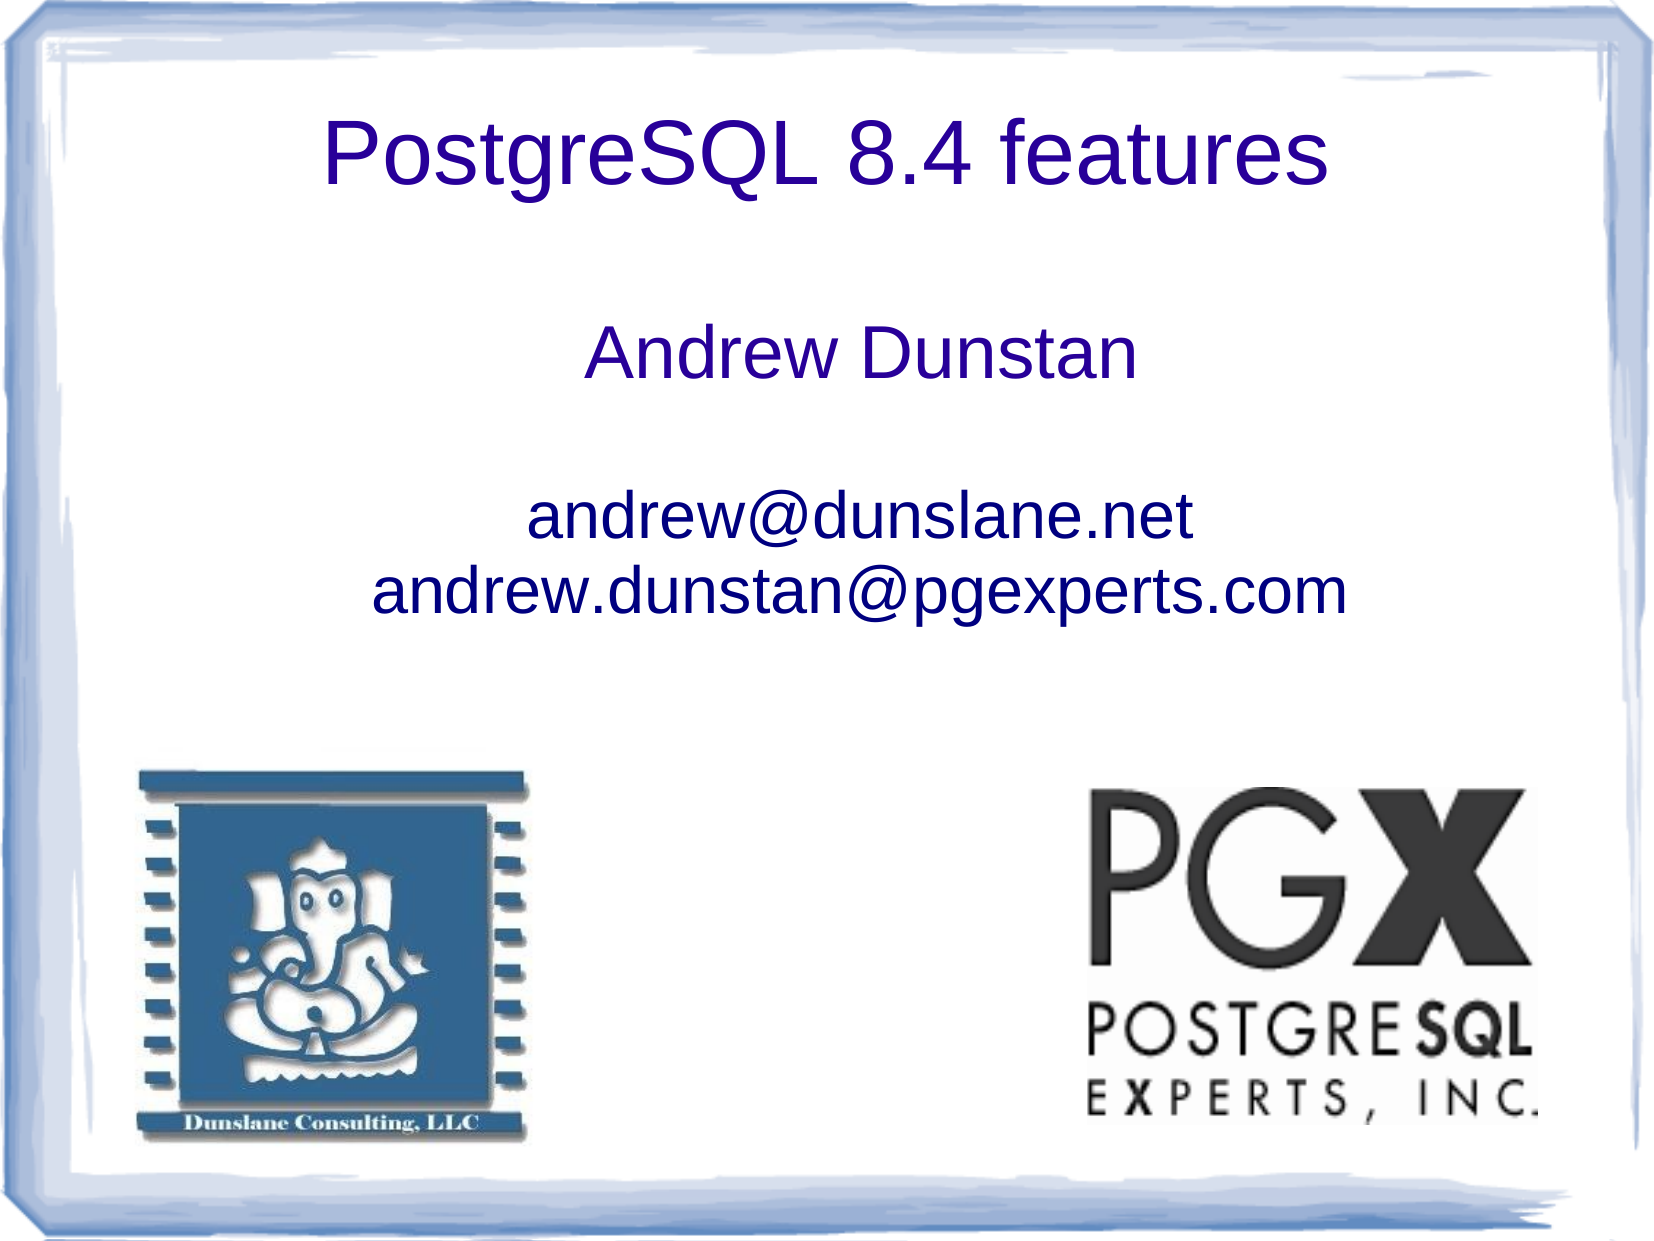

# PostgreSQL 8.4 features
Andrew Dunstan
andrew@dunslane.net
andrew.dunstan@pgexperts.com